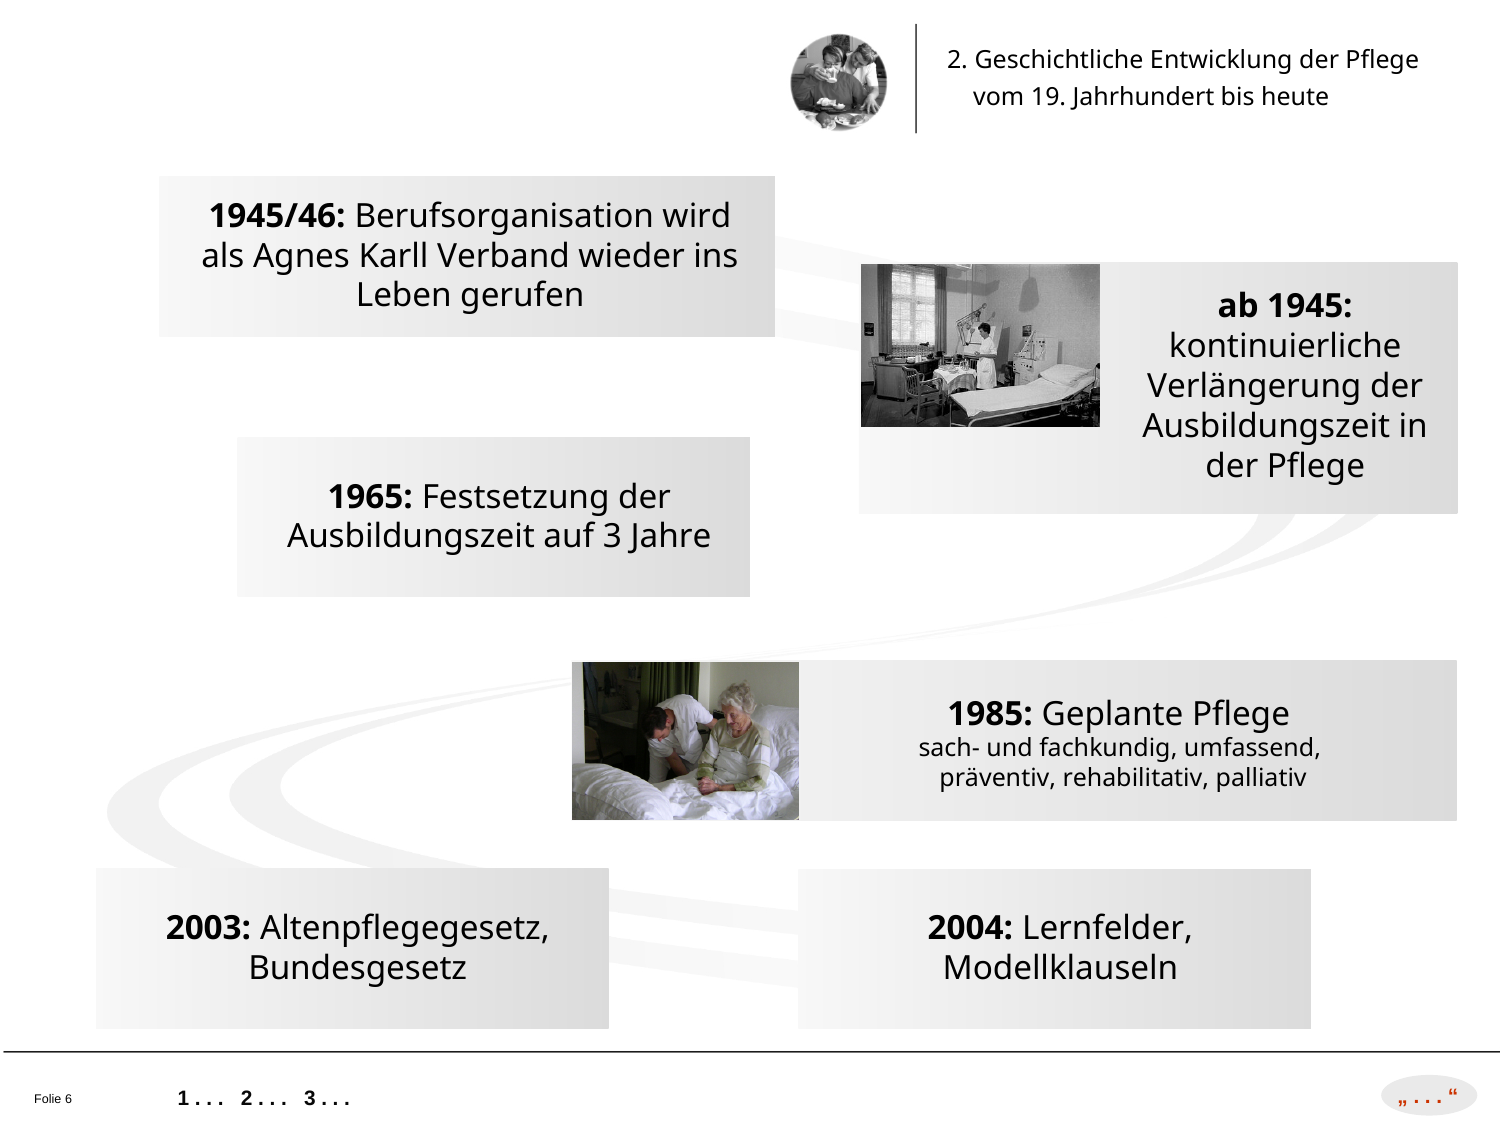

2. Geschichtliche Entwicklung der Pflege
 vom 19. Jahrhundert bis heute
1945/46: Berufsorganisation wird als Agnes Karll Verband wieder ins Leben gerufen
ab 1945: kontinuierliche Verlängerung der Ausbildungszeit in der Pflege
1965: Festsetzung der Ausbildungszeit auf 3 Jahre
1985: Geplante Pflege
sach- und fachkundig, umfassend,
präventiv, rehabilitativ, palliativ
2003: Altenpflegegesetz, Bundesgesetz
2004: Lernfelder, Modellklauseln
„ . . . “
1 . . . 2 . . . 3 . . .
Folie